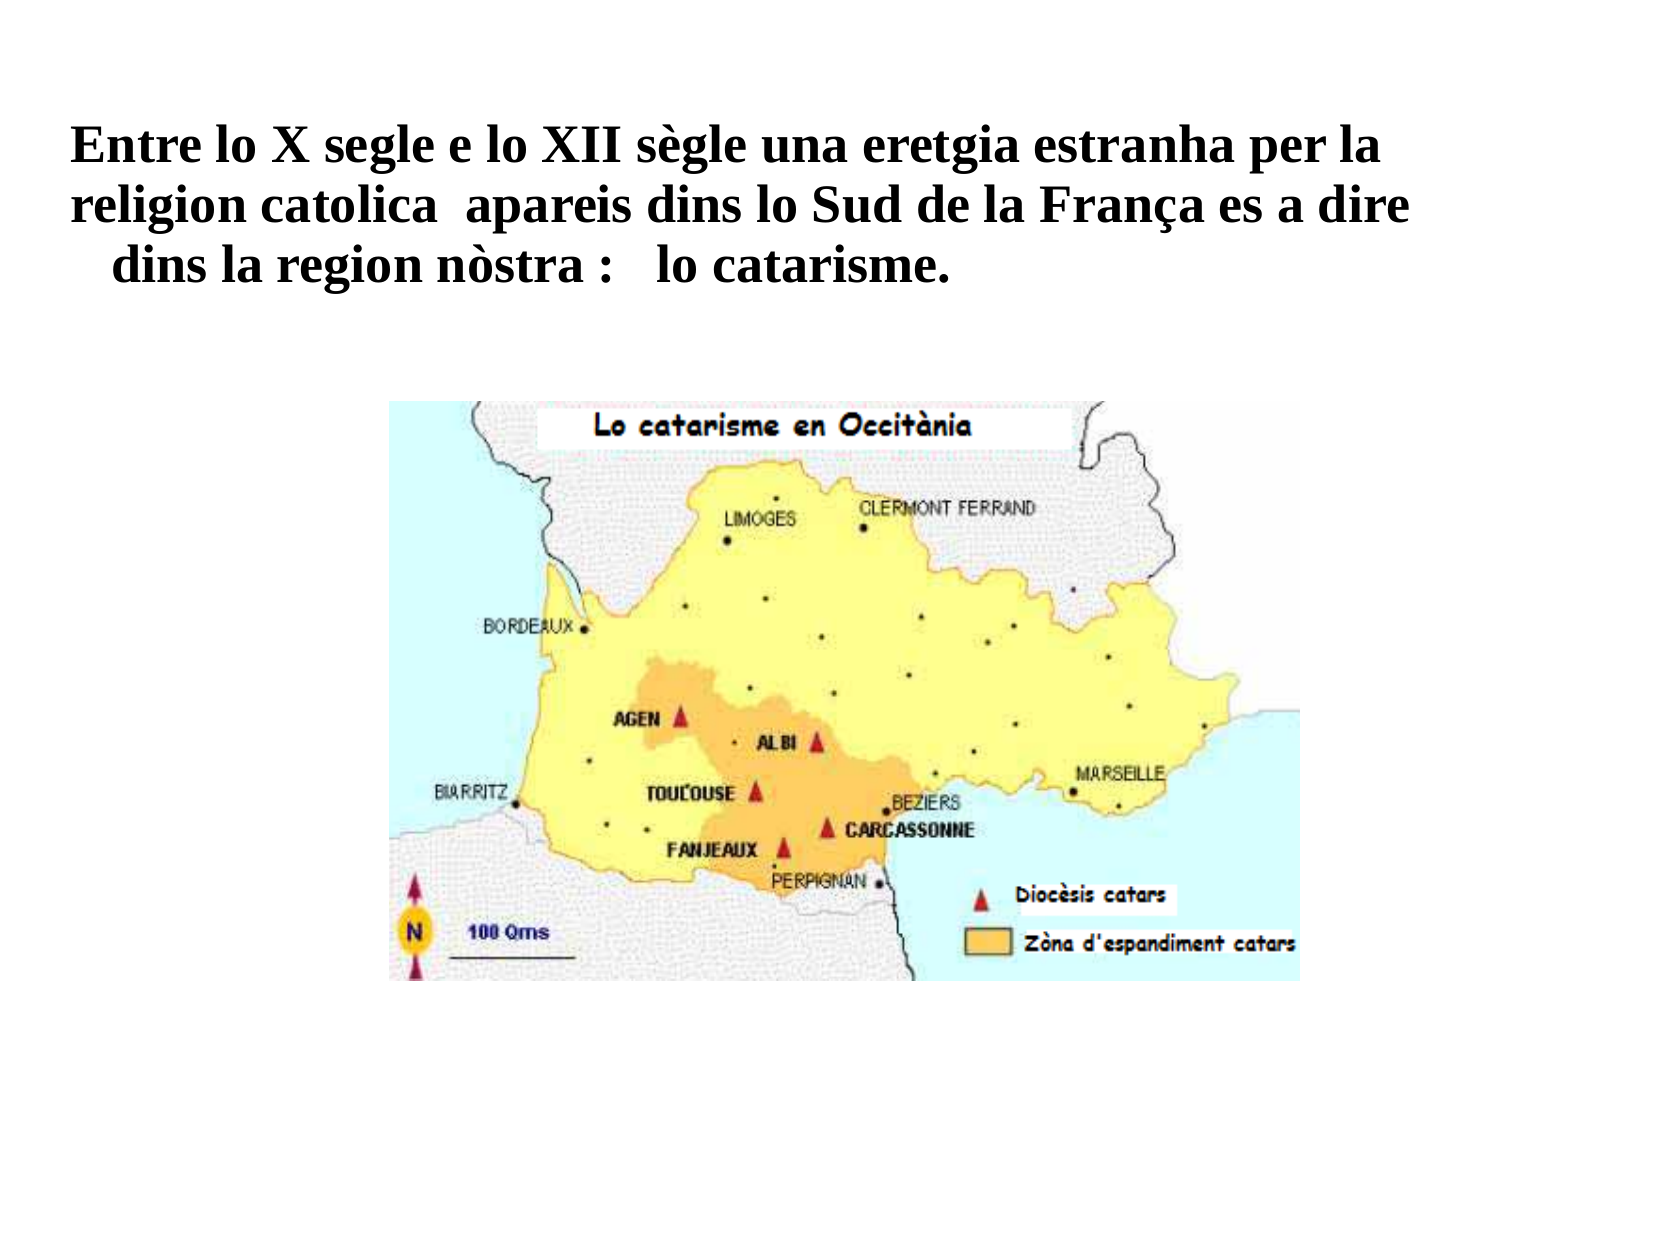

# Entre lo X segle e lo XII sègle una eretgia estranha per la religion catolica apareis dins lo Sud de la França es a dire dins la region nòstra : lo catarisme.